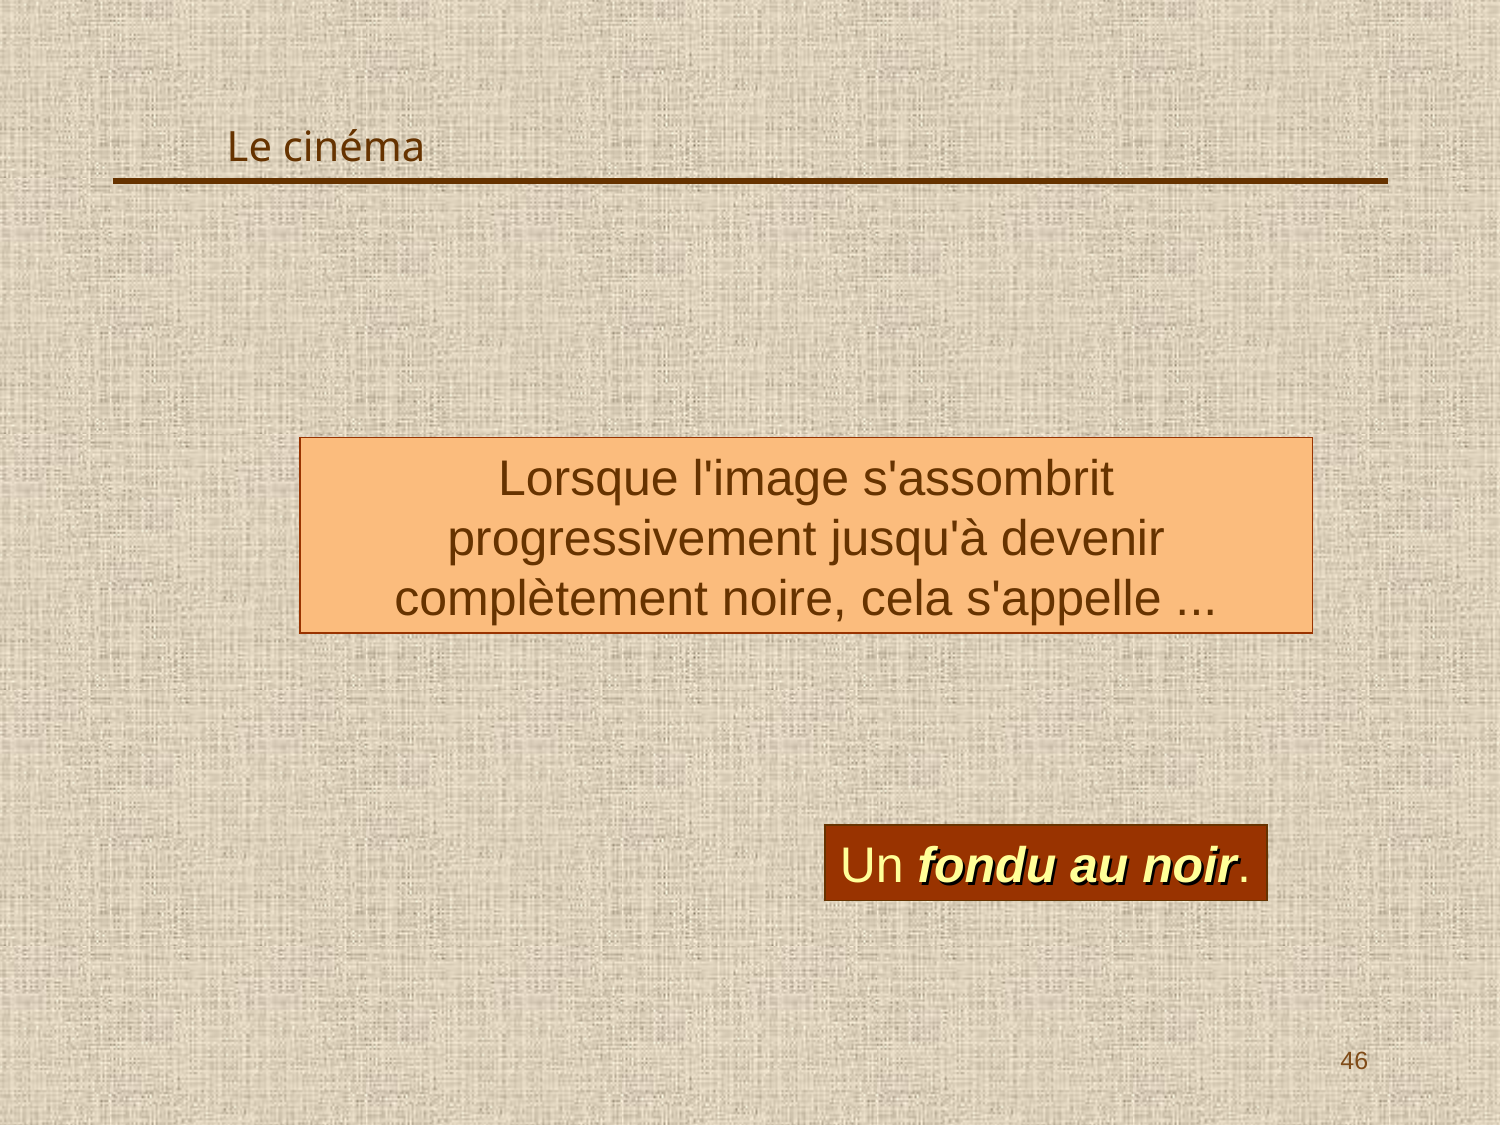

Le cinéma
Lorsque l'image s'assombrit progressivement jusqu'à devenir complètement noire, cela s'appelle ...
Un fondu au noir.
46